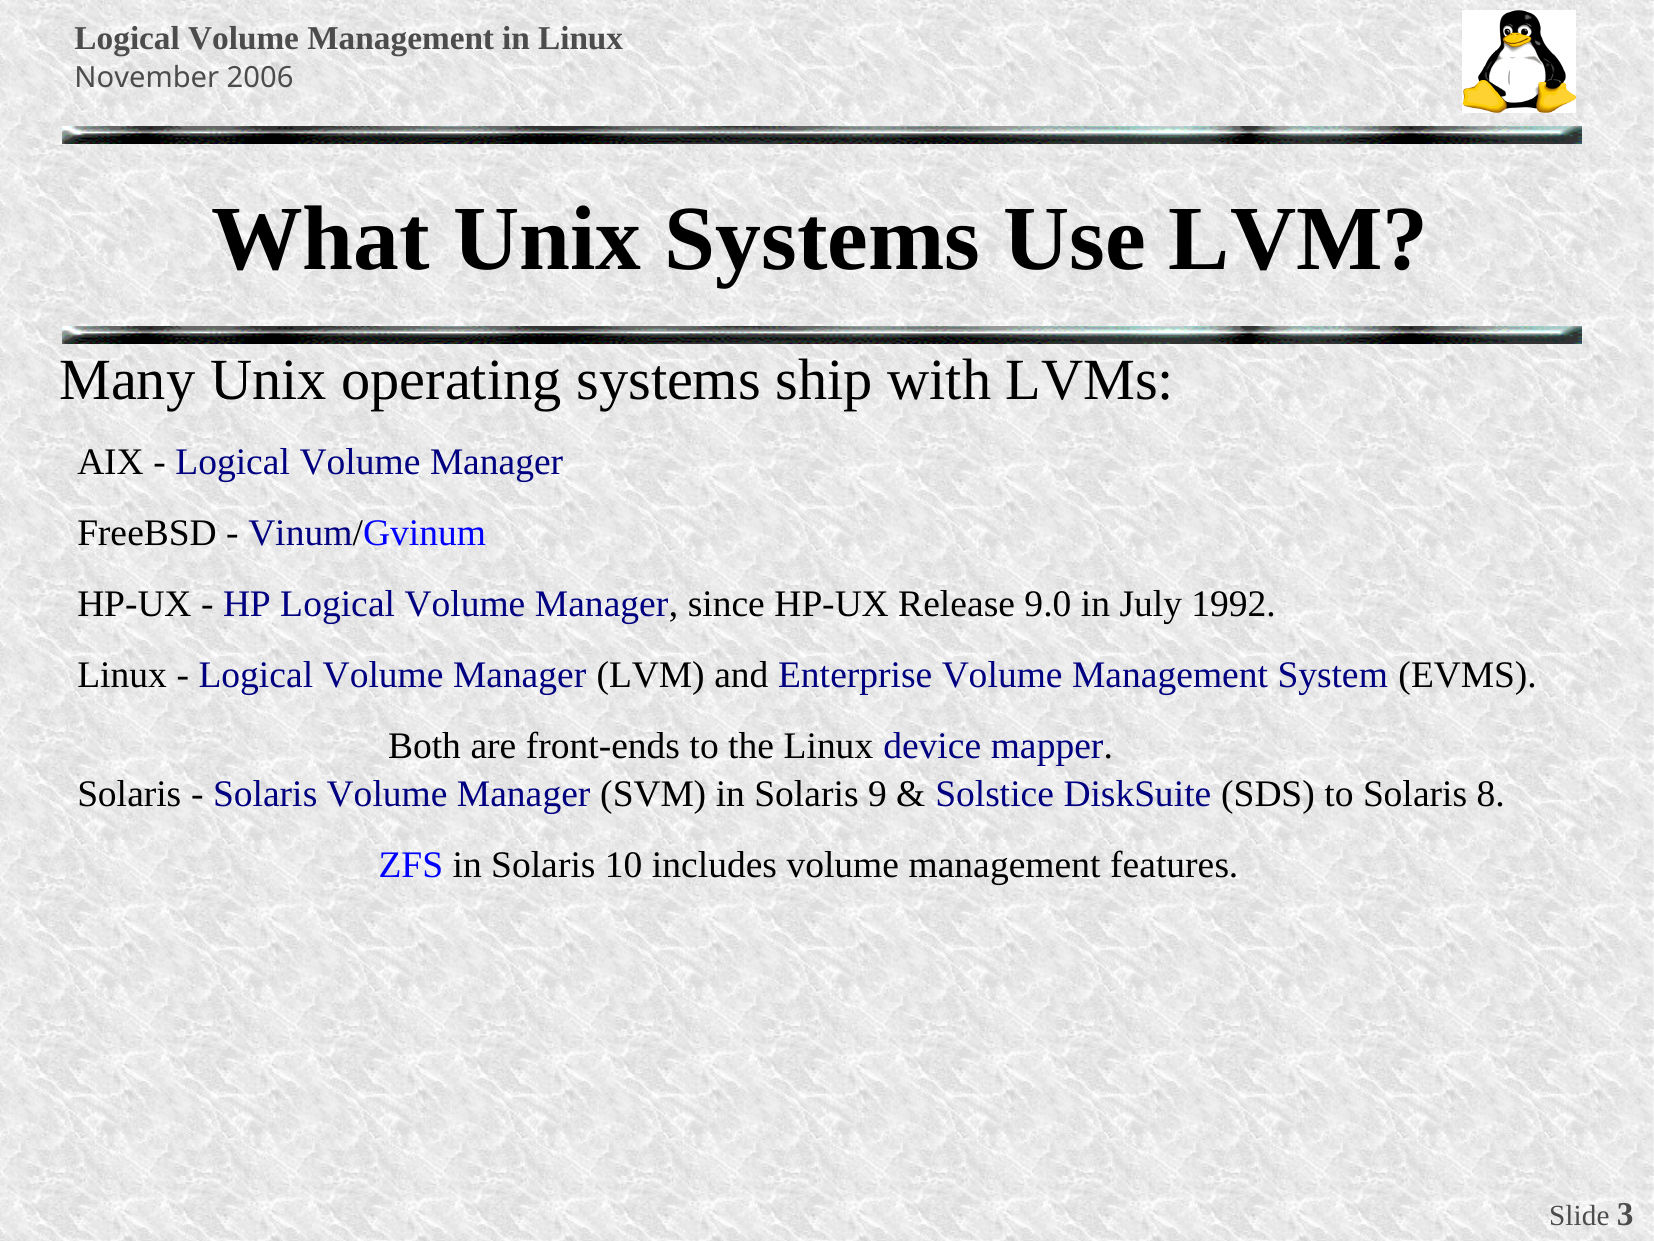

# What Unix Systems Use LVM?
Many Unix operating systems ship with LVMs:
AIX - Logical Volume Manager
FreeBSD - Vinum/Gvinum
HP-UX - HP Logical Volume Manager, since HP-UX Release 9.0 in July 1992.
Linux - Logical Volume Manager (LVM) and Enterprise Volume Management System (EVMS).
 Both are front-ends to the Linux device mapper.
Solaris - Solaris Volume Manager (SVM) in Solaris 9 & Solstice DiskSuite (SDS) to Solaris 8.
ZFS in Solaris 10 includes volume management features.
ManyUnix operating systems ship with LVMs: